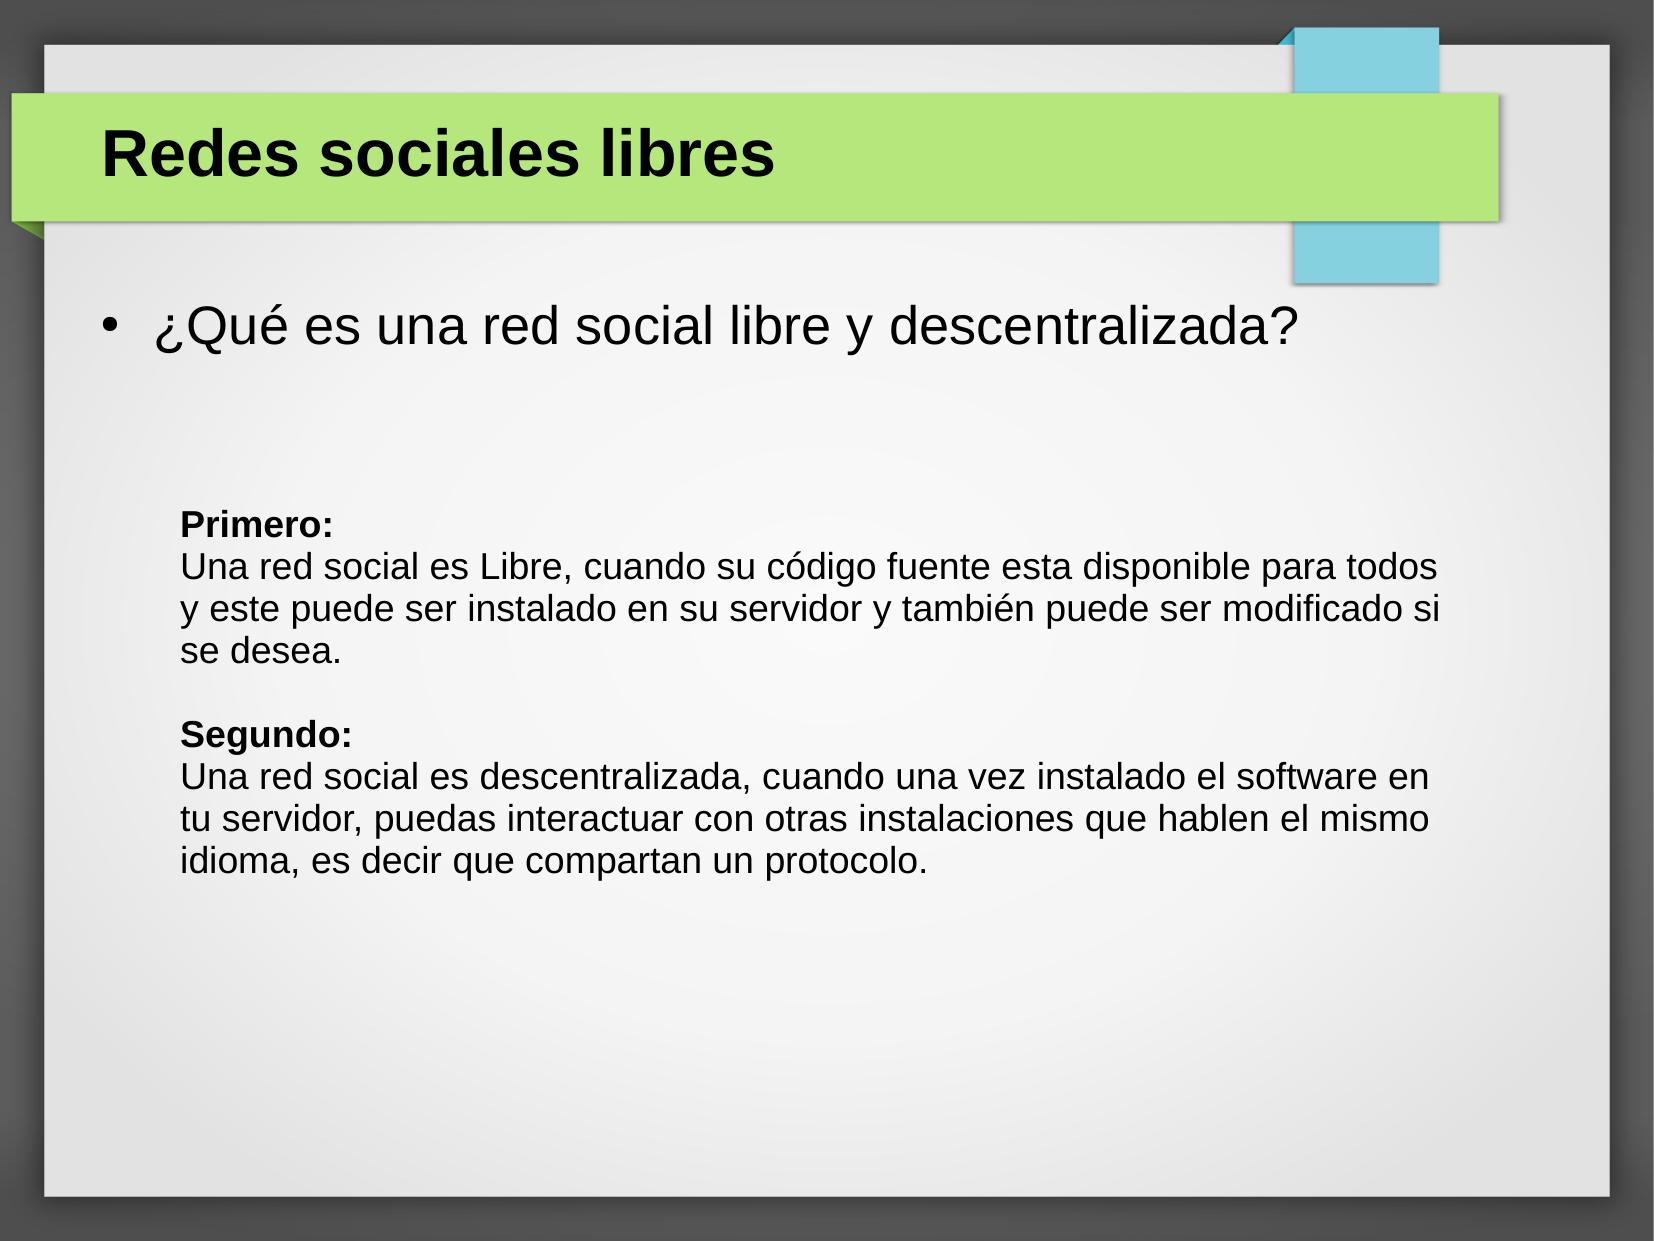

# Redes sociales libres
¿Qué es una red social libre y descentralizada?
Primero:
Una red social es Libre, cuando su código fuente esta disponible para todos y este puede ser instalado en su servidor y también puede ser modificado si se desea.
Segundo:
Una red social es descentralizada, cuando una vez instalado el software en tu servidor, puedas interactuar con otras instalaciones que hablen el mismo idioma, es decir que compartan un protocolo.